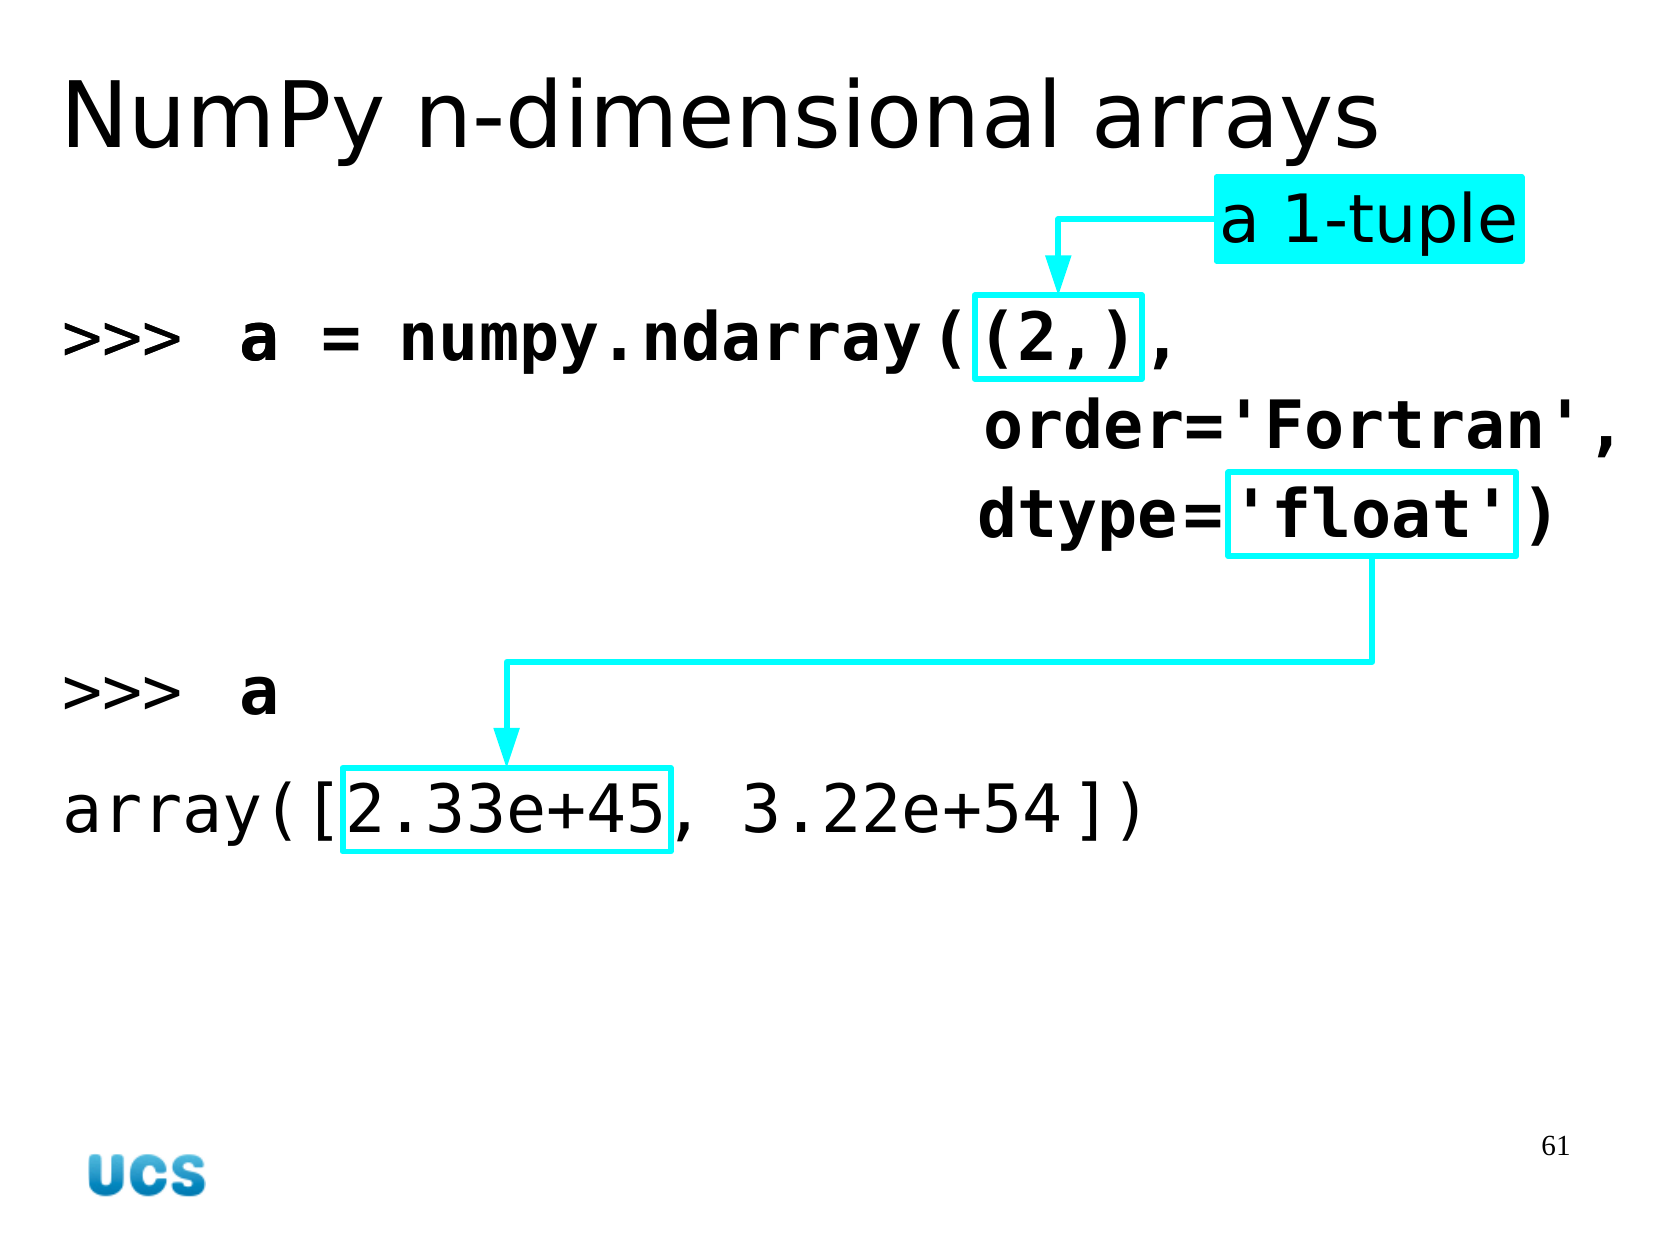

NumPy n-dimensional arrays
a 1-tuple
>>>
>>>
a
a
=
numpy
.
ndarray
(
(2,)
,
order='Fortran',
dtype
=
'float'
)
>>>
a
array([
2.33e+45
,
3.22e+54
])
61